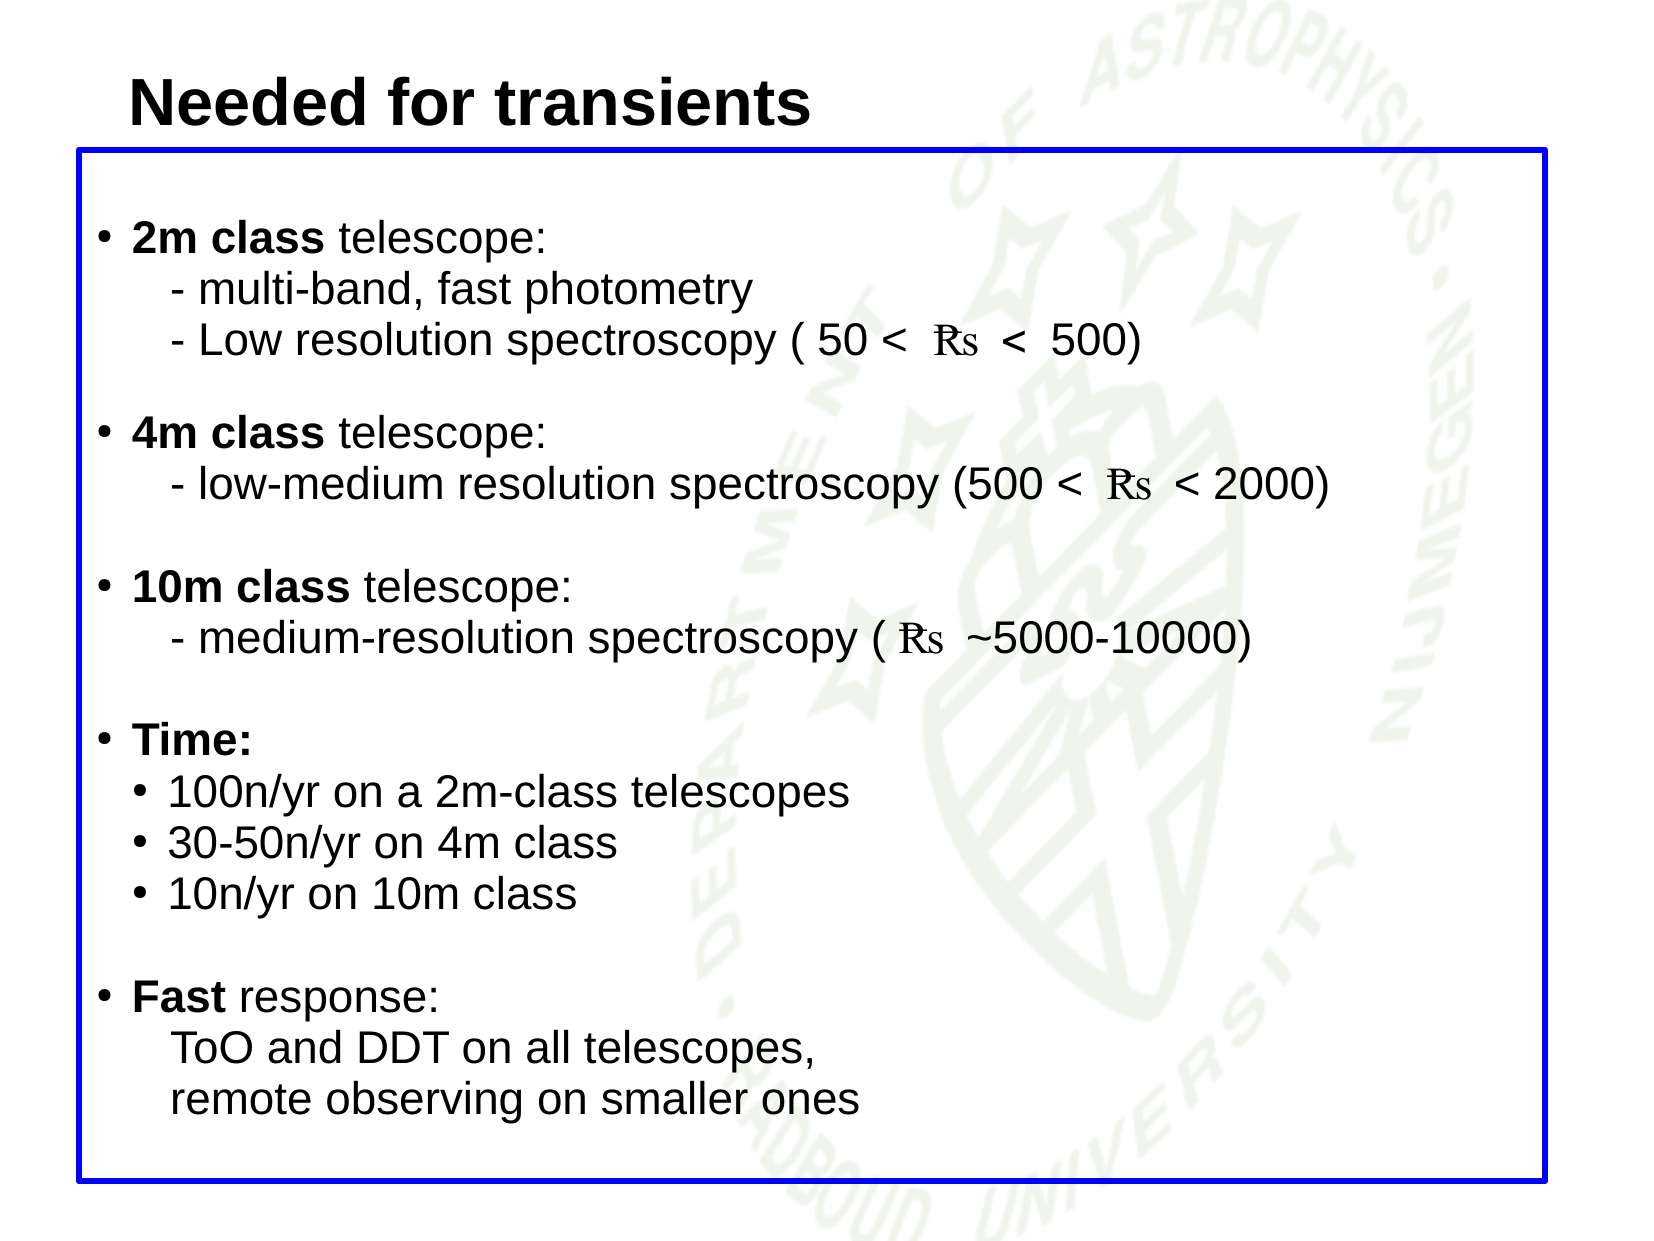

Needed for transients
2m class telescope:
	- multi-band, fast photometry
	- Low resolution spectroscopy ( 50 < ₨ < 500)
4m class telescope:
	- low-medium resolution spectroscopy (500 < ₨ < 2000)
10m class telescope:
	- medium-resolution spectroscopy ( ₨ ~5000-10000)
Time:
100n/yr on a 2m-class telescopes
30-50n/yr on 4m class
10n/yr on 10m class
Fast response:
 	ToO and DDT on all telescopes,
	remote observing on smaller ones